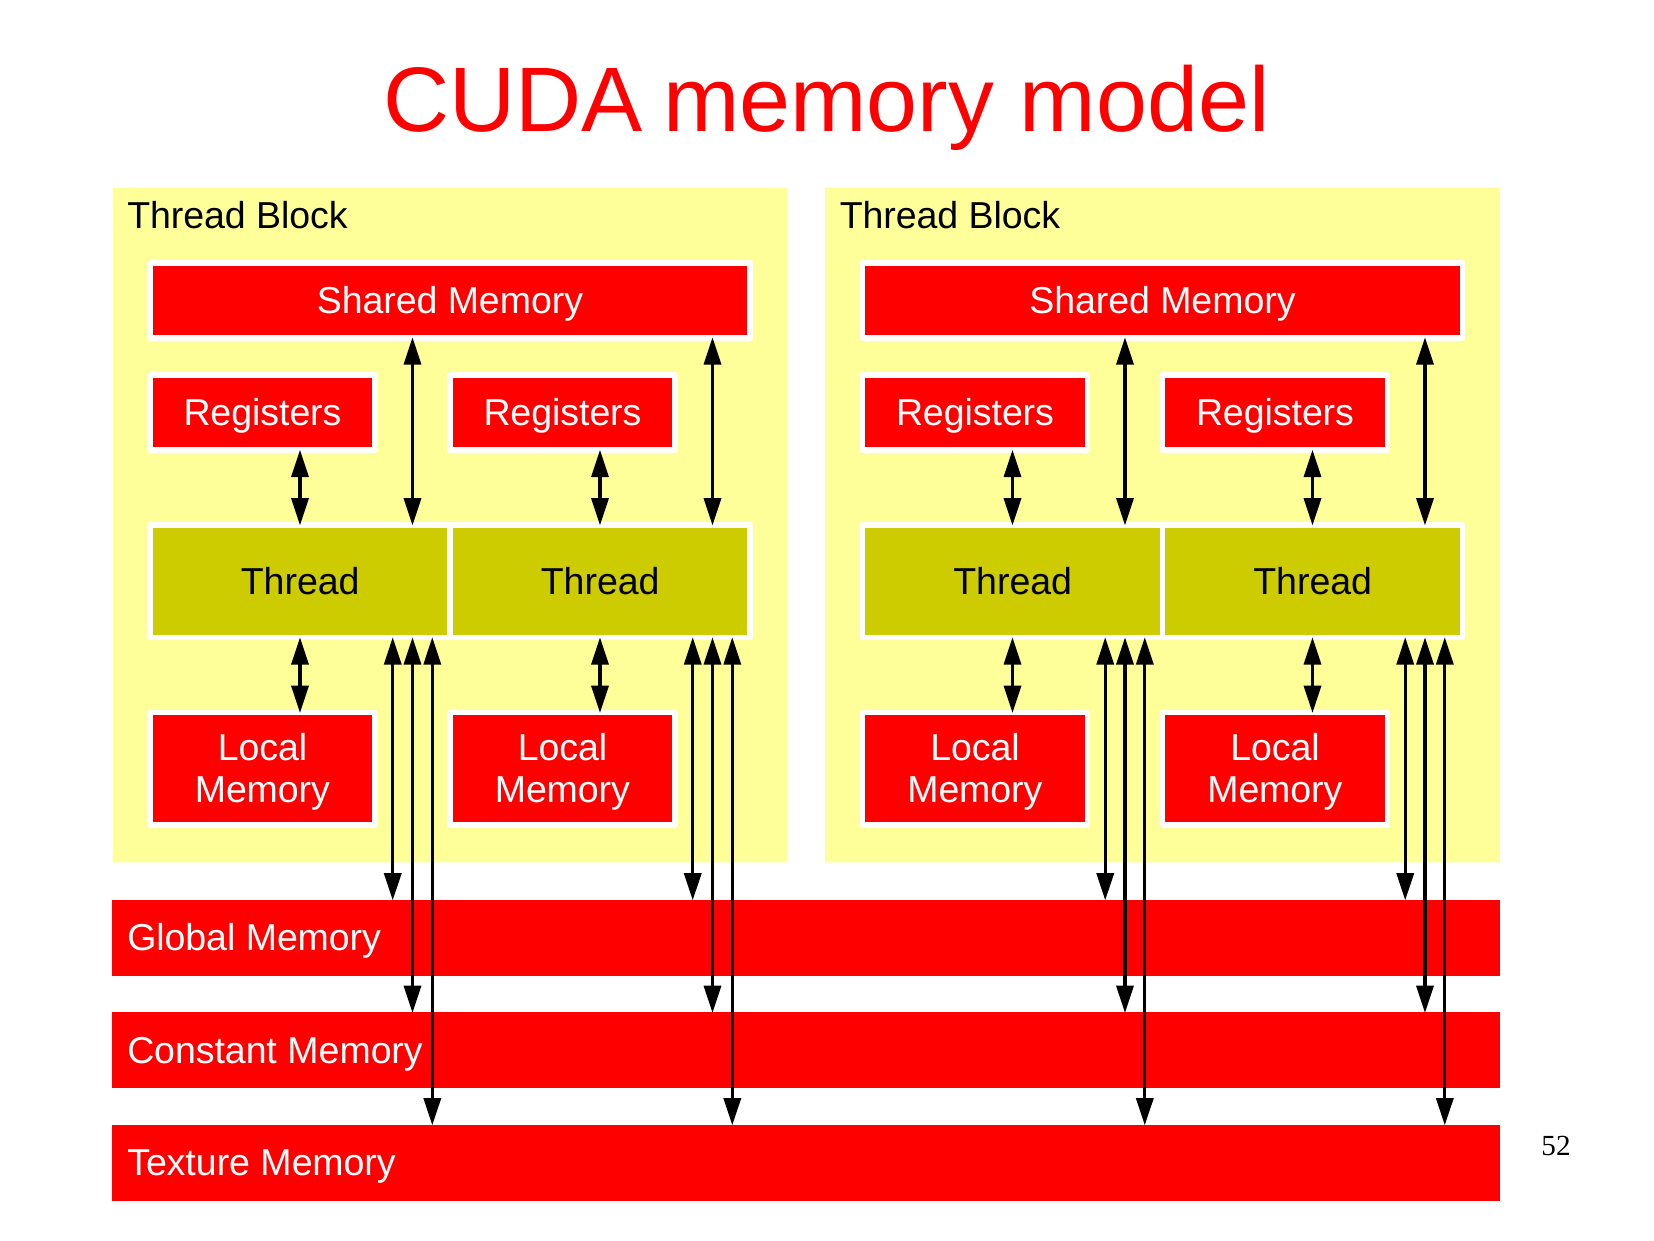

# CUDA memory model
Thread Block
Thread Block
Shared Memory
Shared Memory
Registers
Registers
Registers
Registers
Thread
Thread
Thread
Thread
Local
Memory
Local
Memory
Local
Memory
Local
Memory
Global Memory
Constant Memory
Texture Memory
CUDA Programming
52